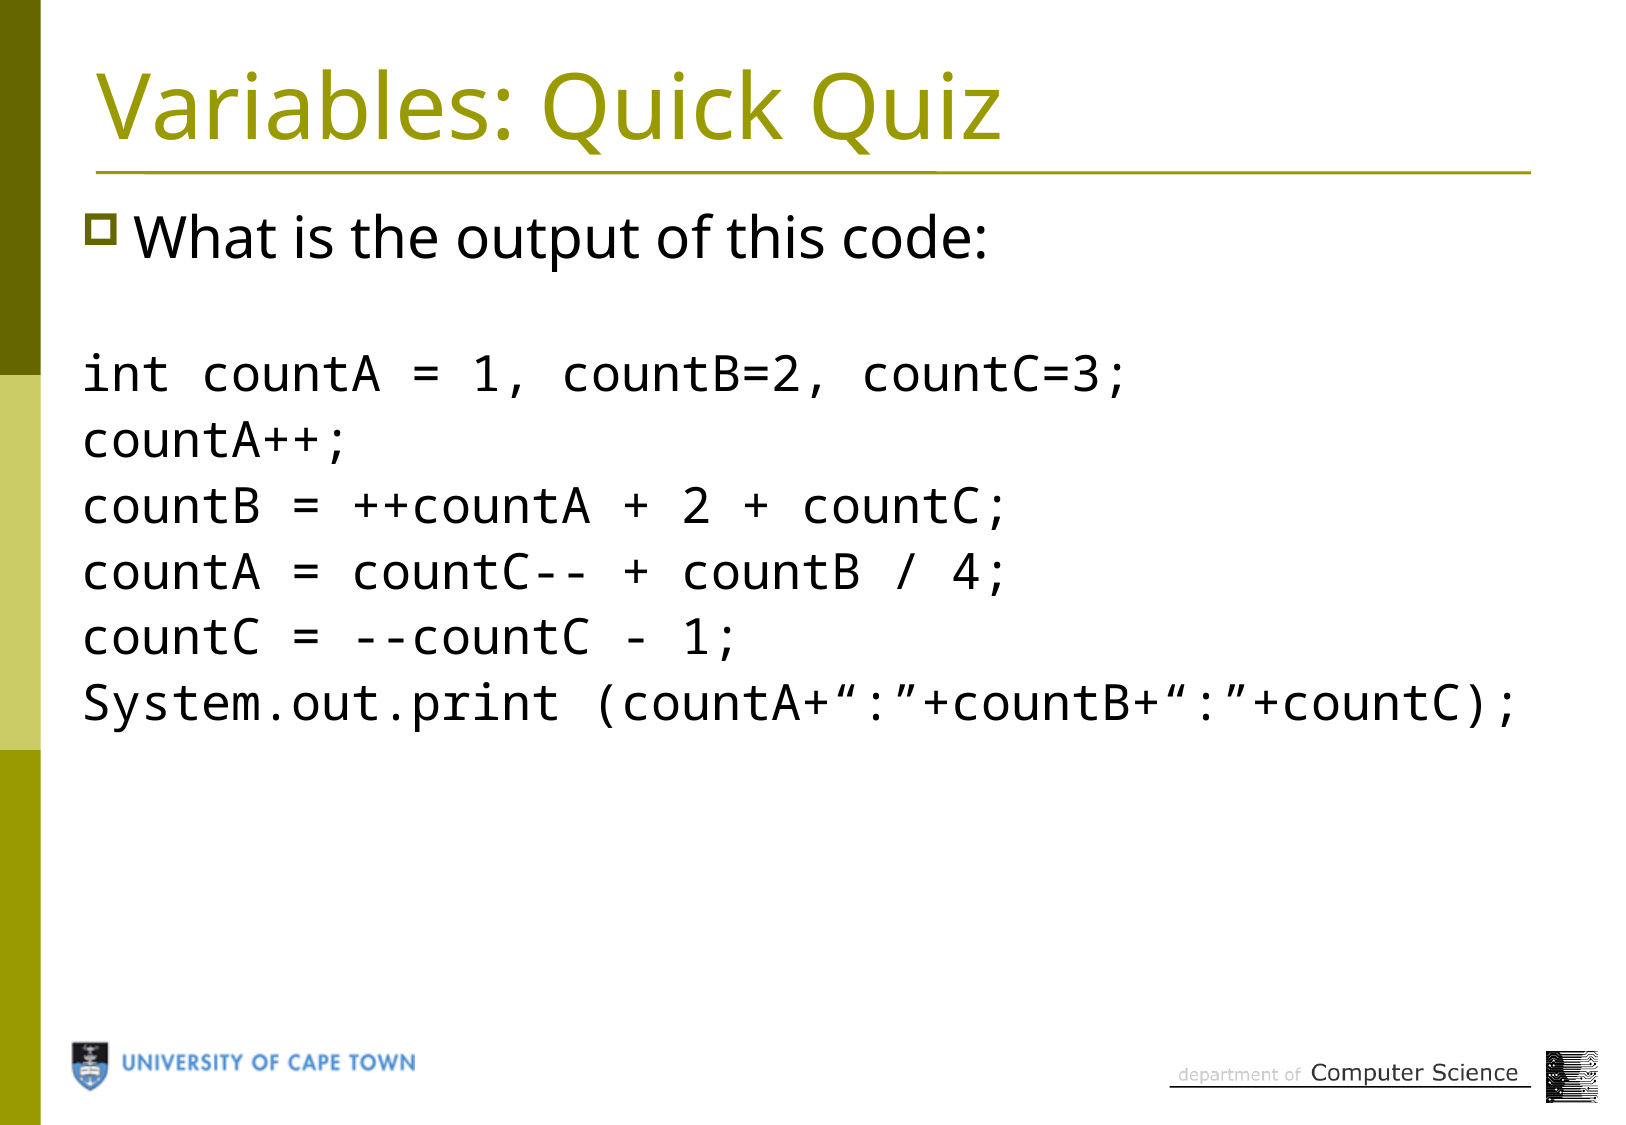

# Variables: Quick Quiz
What is the output of this code:
int countA = 1, countB=2, countC=3;
countA++;
countB = ++countA + 2 + countC;
countA = countC-- + countB / 4;
countC = --countC - 1;
System.out.print (countA+“:”+countB+“:”+countC);